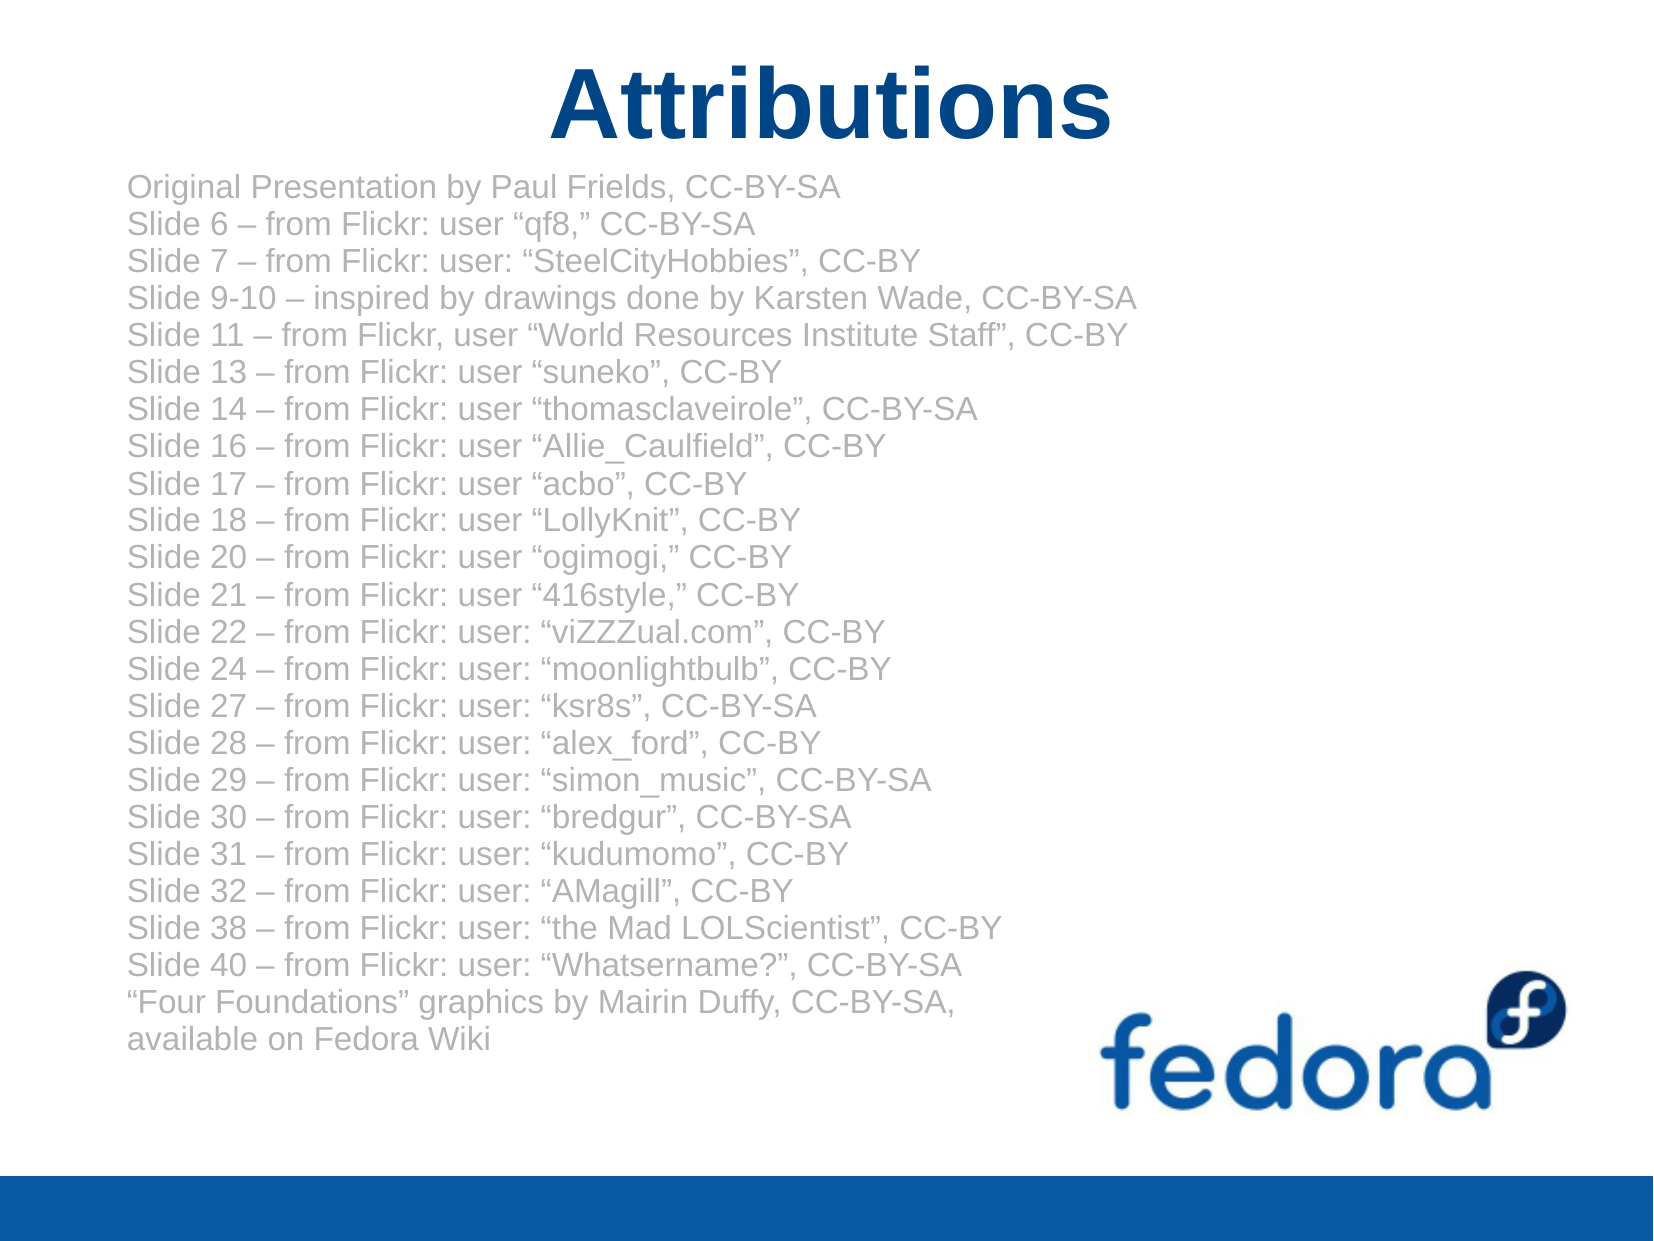

# Attributions
Original Presentation by Paul Frields, CC-BY-SA
Slide 6 – from Flickr: user “qf8,” CC-BY-SA
Slide 7 – from Flickr: user: “SteelCityHobbies”, CC-BY
Slide 9-10 – inspired by drawings done by Karsten Wade, CC-BY-SA
Slide 11 – from Flickr, user “World Resources Institute Staff”, CC-BY
Slide 13 – from Flickr: user “suneko”, CC-BY
Slide 14 – from Flickr: user “thomasclaveirole”, CC-BY-SA
Slide 16 – from Flickr: user “Allie_Caulfield”, CC-BY
Slide 17 – from Flickr: user “acbo”, CC-BY
Slide 18 – from Flickr: user “LollyKnit”, CC-BY
Slide 20 – from Flickr: user “ogimogi,” CC-BY
Slide 21 – from Flickr: user “416style,” CC-BY
Slide 22 – from Flickr: user: “viZZZual.com”, CC-BY
Slide 24 – from Flickr: user: “moonlightbulb”, CC-BY
Slide 27 – from Flickr: user: “ksr8s”, CC-BY-SA
Slide 28 – from Flickr: user: “alex_ford”, CC-BY
Slide 29 – from Flickr: user: “simon_music”, CC-BY-SA
Slide 30 – from Flickr: user: “bredgur”, CC-BY-SA
Slide 31 – from Flickr: user: “kudumomo”, CC-BY
Slide 32 – from Flickr: user: “AMagill”, CC-BY
Slide 38 – from Flickr: user: “the Mad LOLScientist”, CC-BY
Slide 40 – from Flickr: user: “Whatsername?”, CC-BY-SA
“Four Foundations” graphics by Mairin Duffy, CC-BY-SA,
available on Fedora Wiki